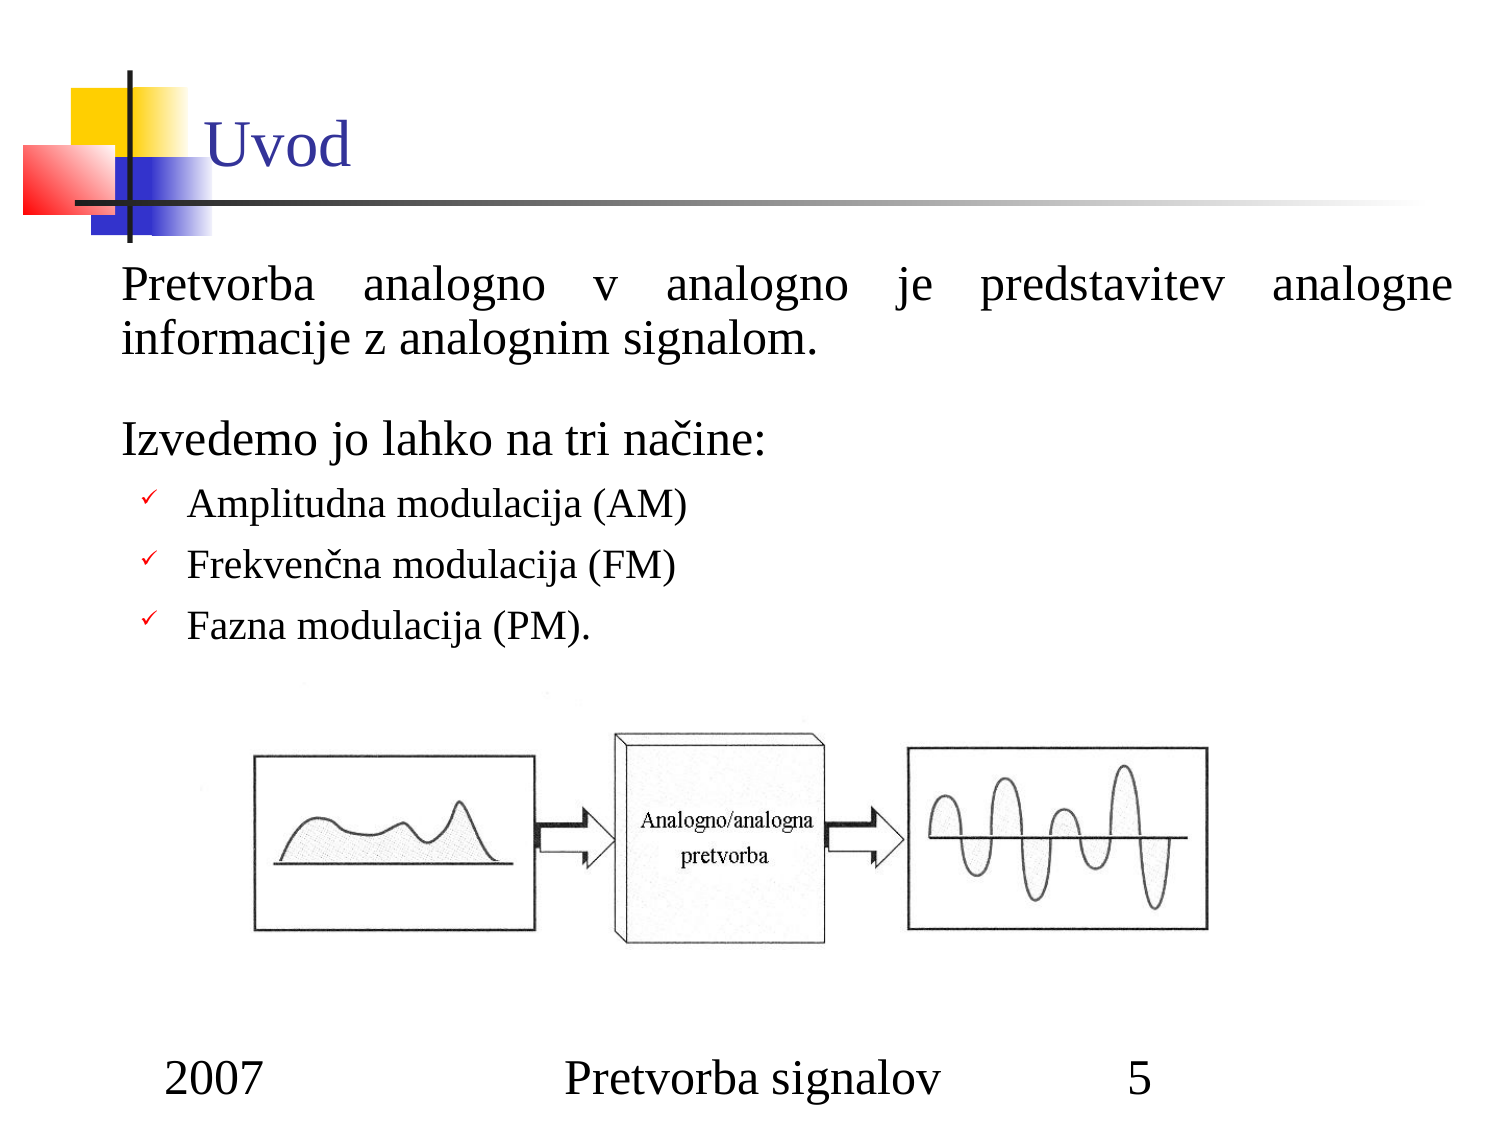

# Uvod
	Pretvorba analogno v analogno je predstavitev analogne informacije z analognim signalom.
	Izvedemo jo lahko na tri načine:
Amplitudna modulacija (AM)
Frekvenčna modulacija (FM)
Fazna modulacija (PM).
2007
Pretvorba signalov
5